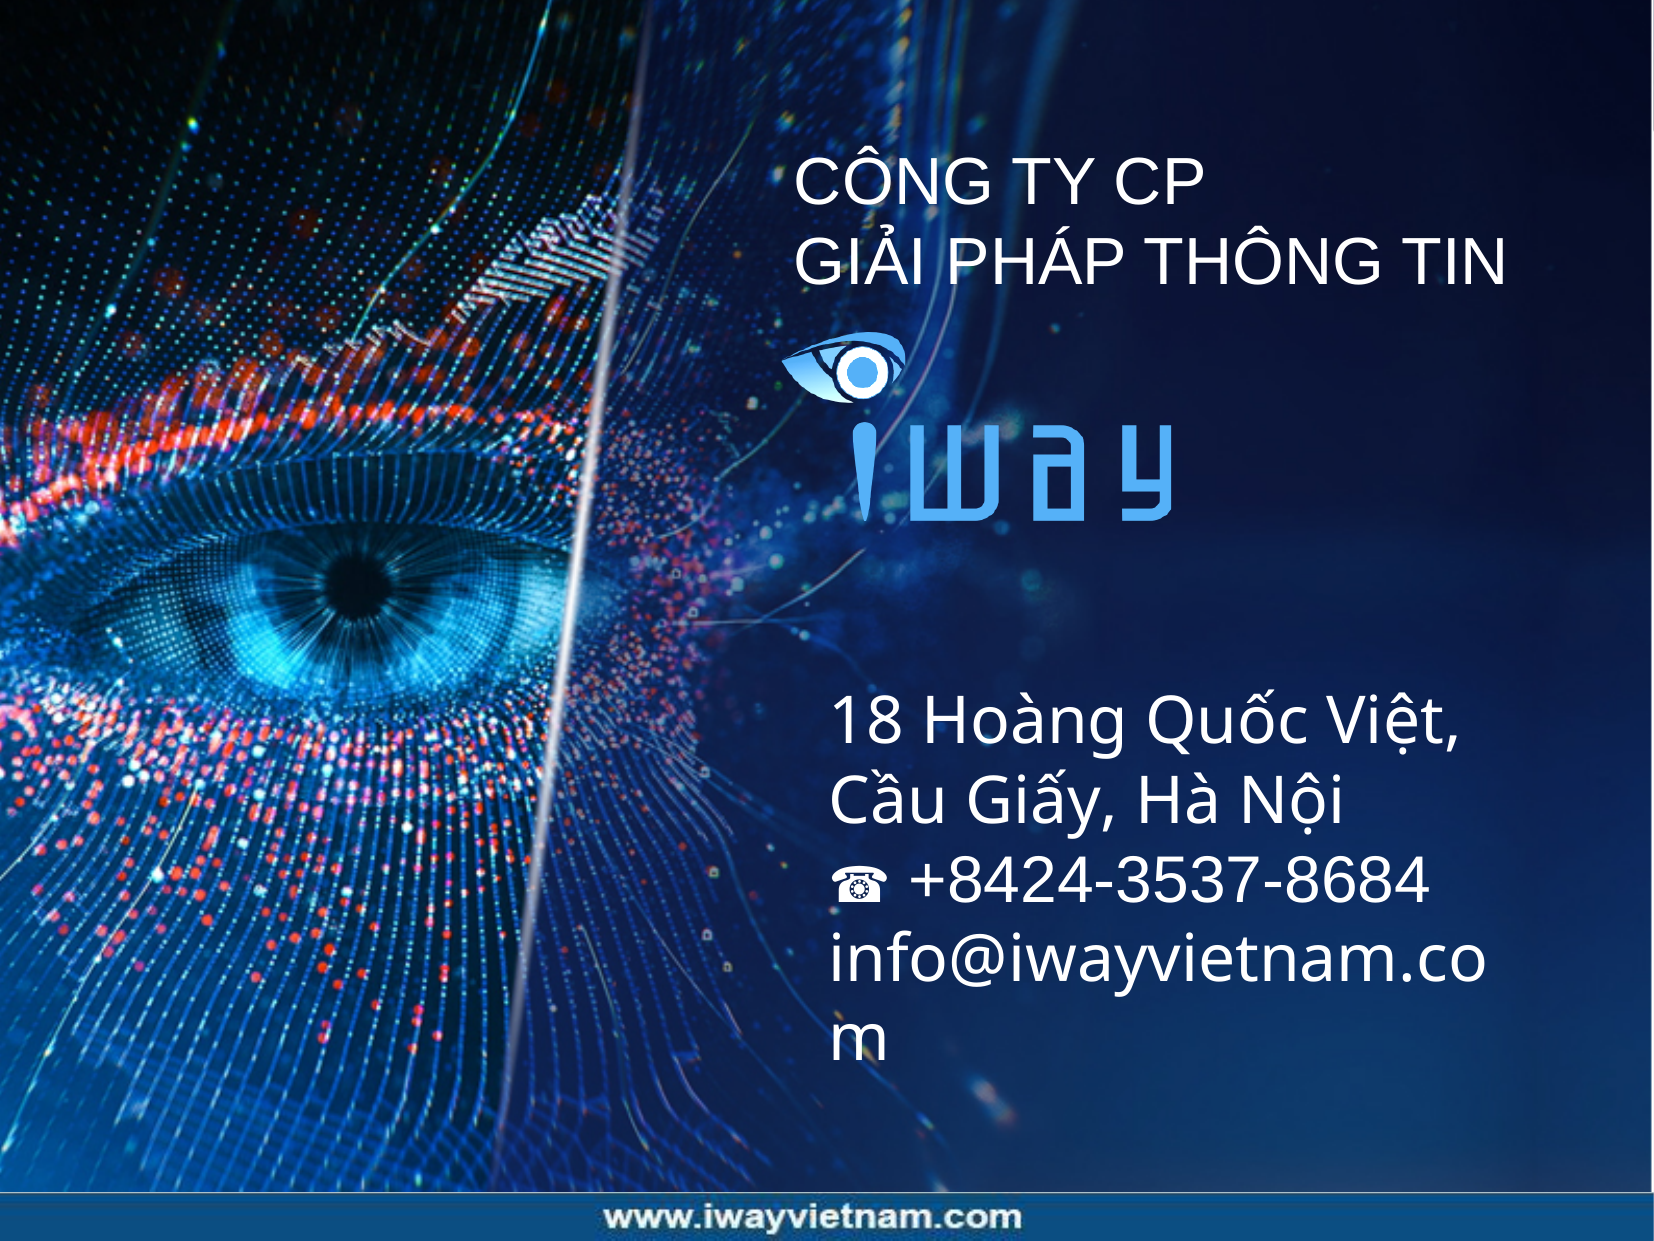

CÔNG TY CP
GIẢI PHÁP THÔNG TIN
# 18 Hoàng Quốc Việt, Cầu Giấy, Hà Nội
☎ +8424-3537-8684
info@iwayvietnam.com